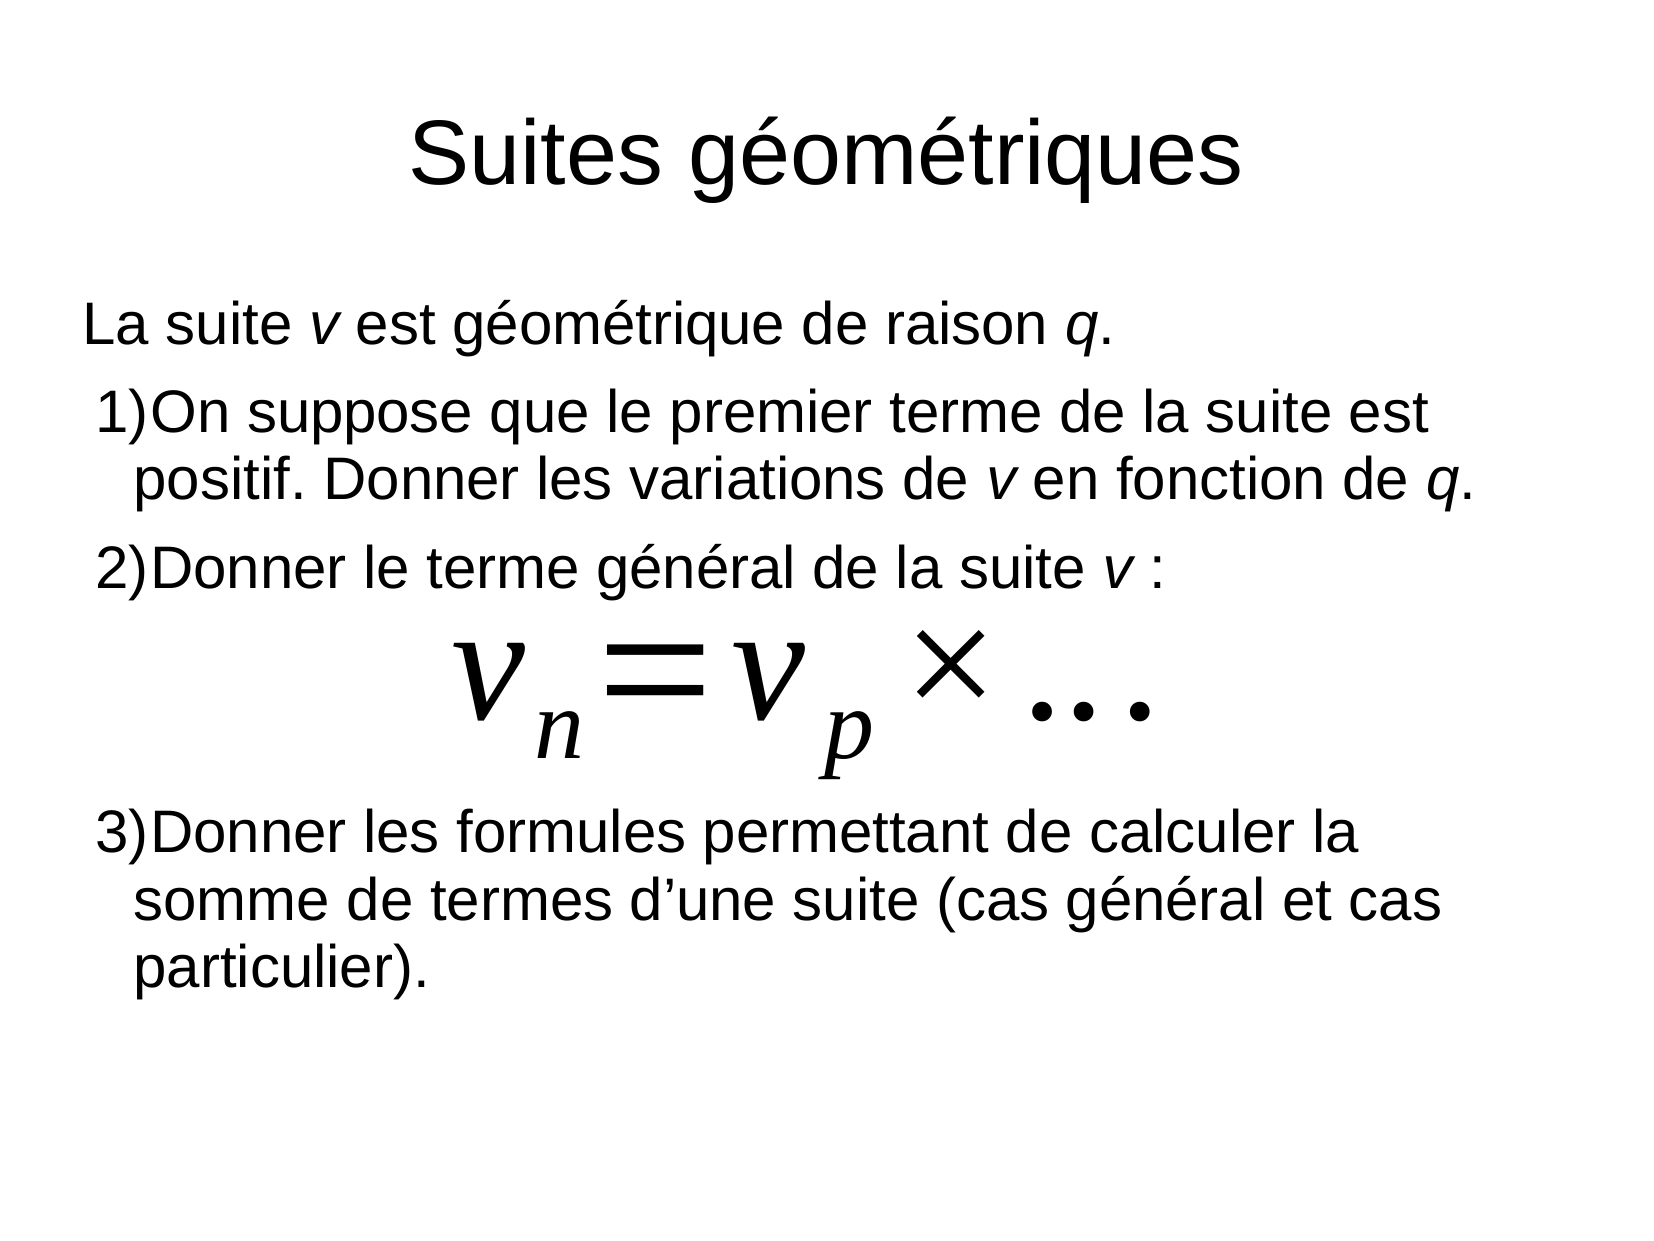

# Suites géométriques
La suite v est géométrique de raison q.
 On suppose que le premier terme de la suite est positif. Donner les variations de v en fonction de q.
 Donner le terme général de la suite v :
 Donner les formules permettant de calculer la somme de termes d’une suite (cas général et cas particulier).